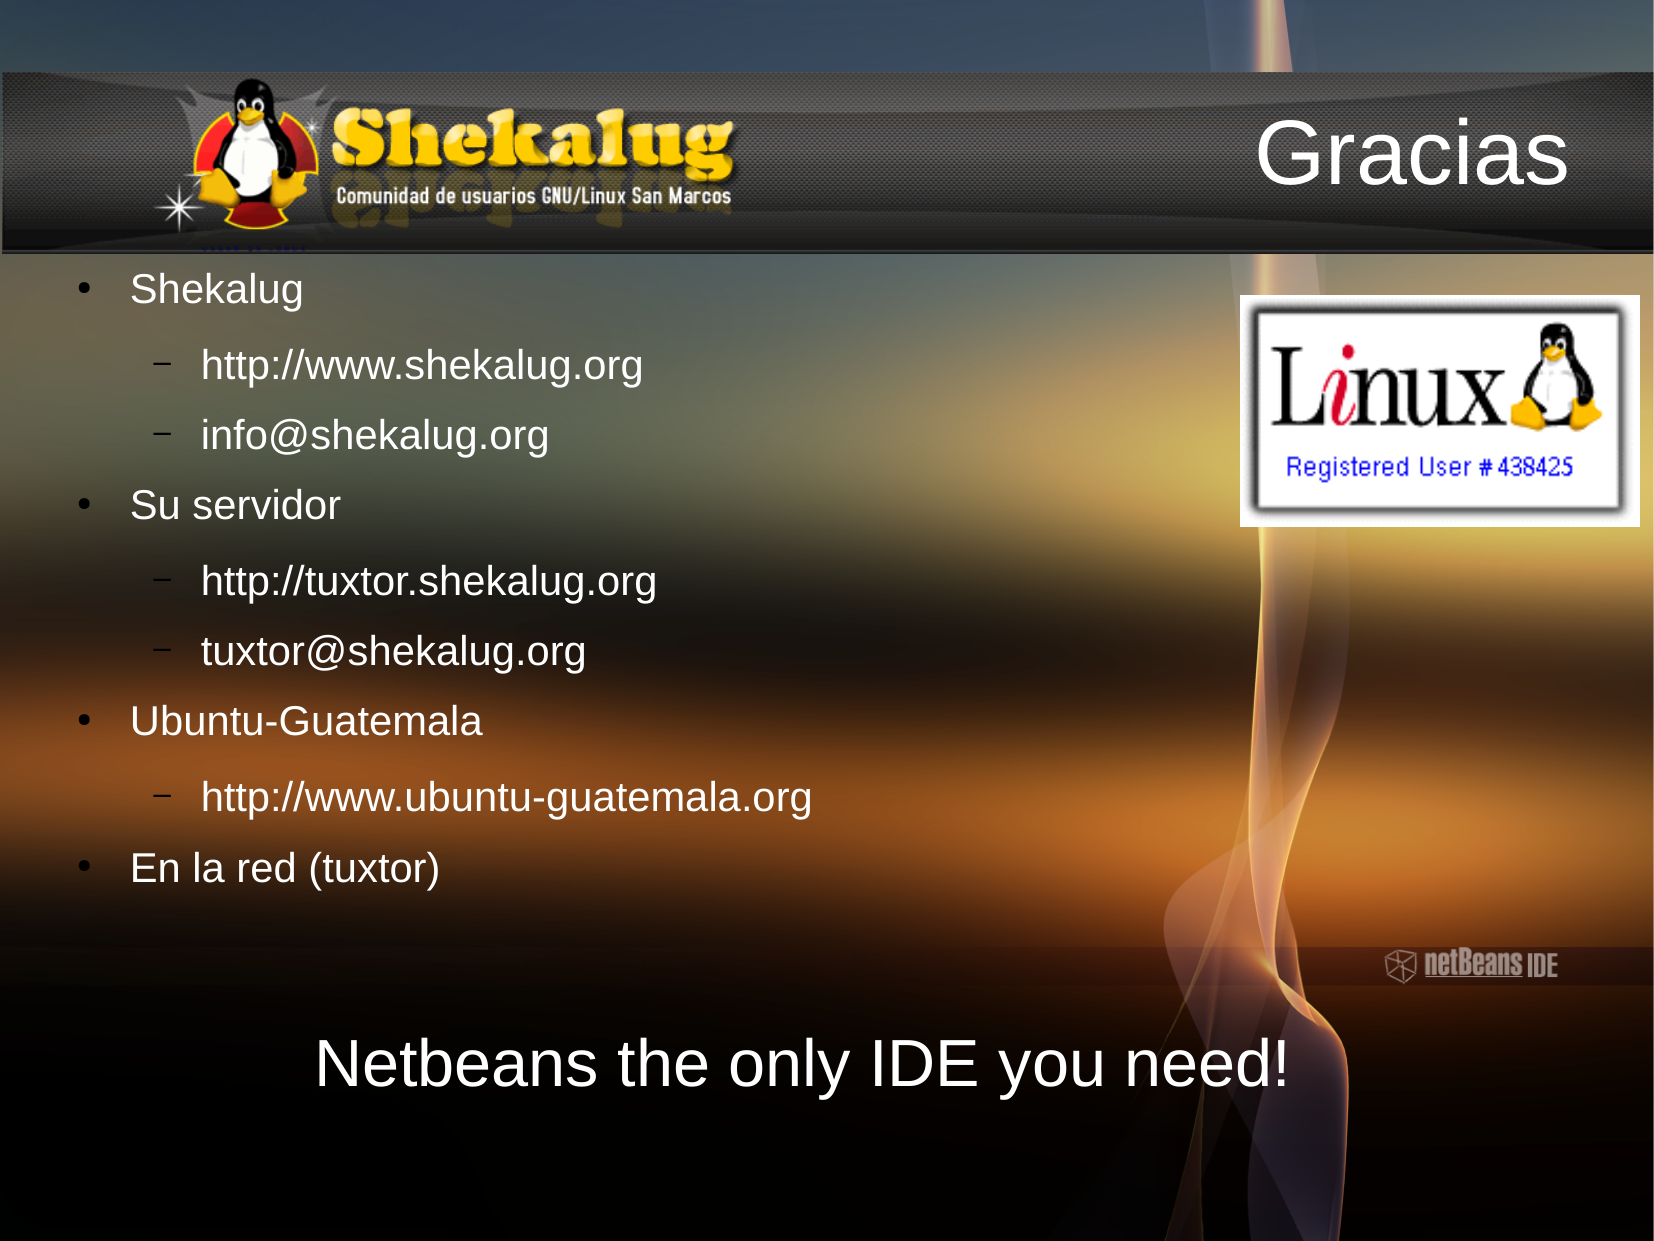

Gracias
Shekalug
http://www.shekalug.org
info@shekalug.org
Su servidor
http://tuxtor.shekalug.org
tuxtor@shekalug.org
Ubuntu-Guatemala
http://www.ubuntu-guatemala.org
En la red (tuxtor)
# Netbeans the only IDE you need!